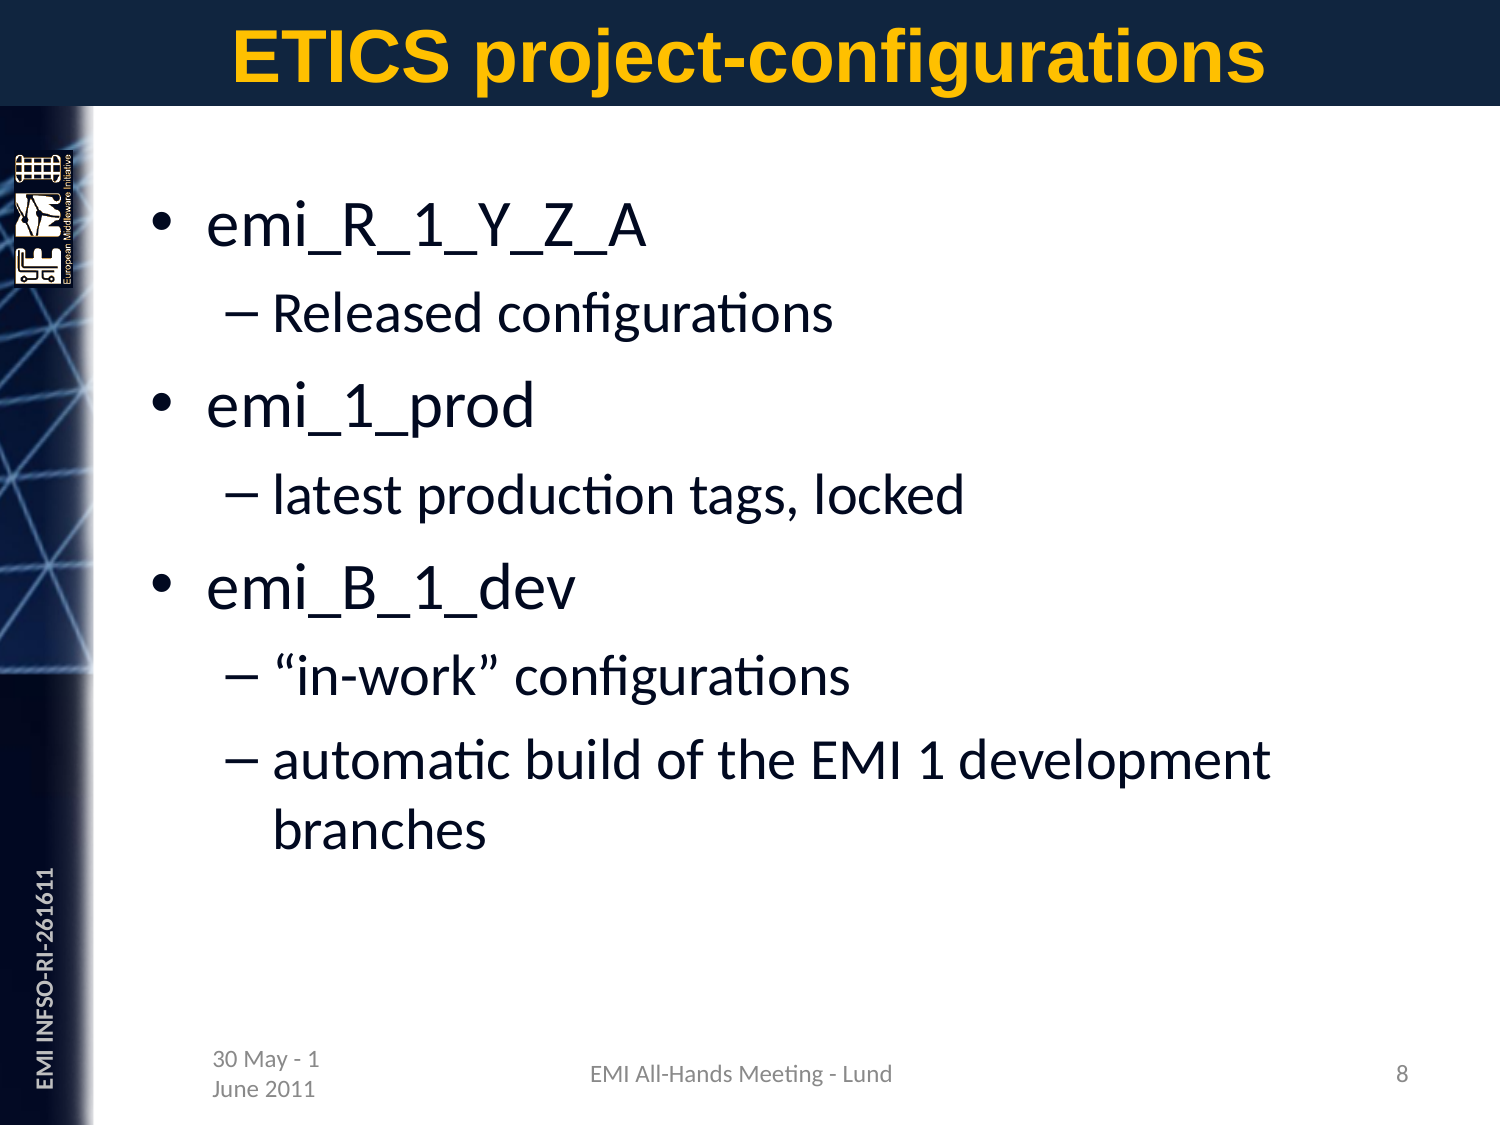

# ETICS project-configurations
emi_R_1_Y_Z_A
Released configurations
emi_1_prod
latest production tags, locked
emi_B_1_dev
“in-work” configurations
automatic build of the EMI 1 development branches
30 May - 1 June 2011
EMI All-Hands Meeting - Lund